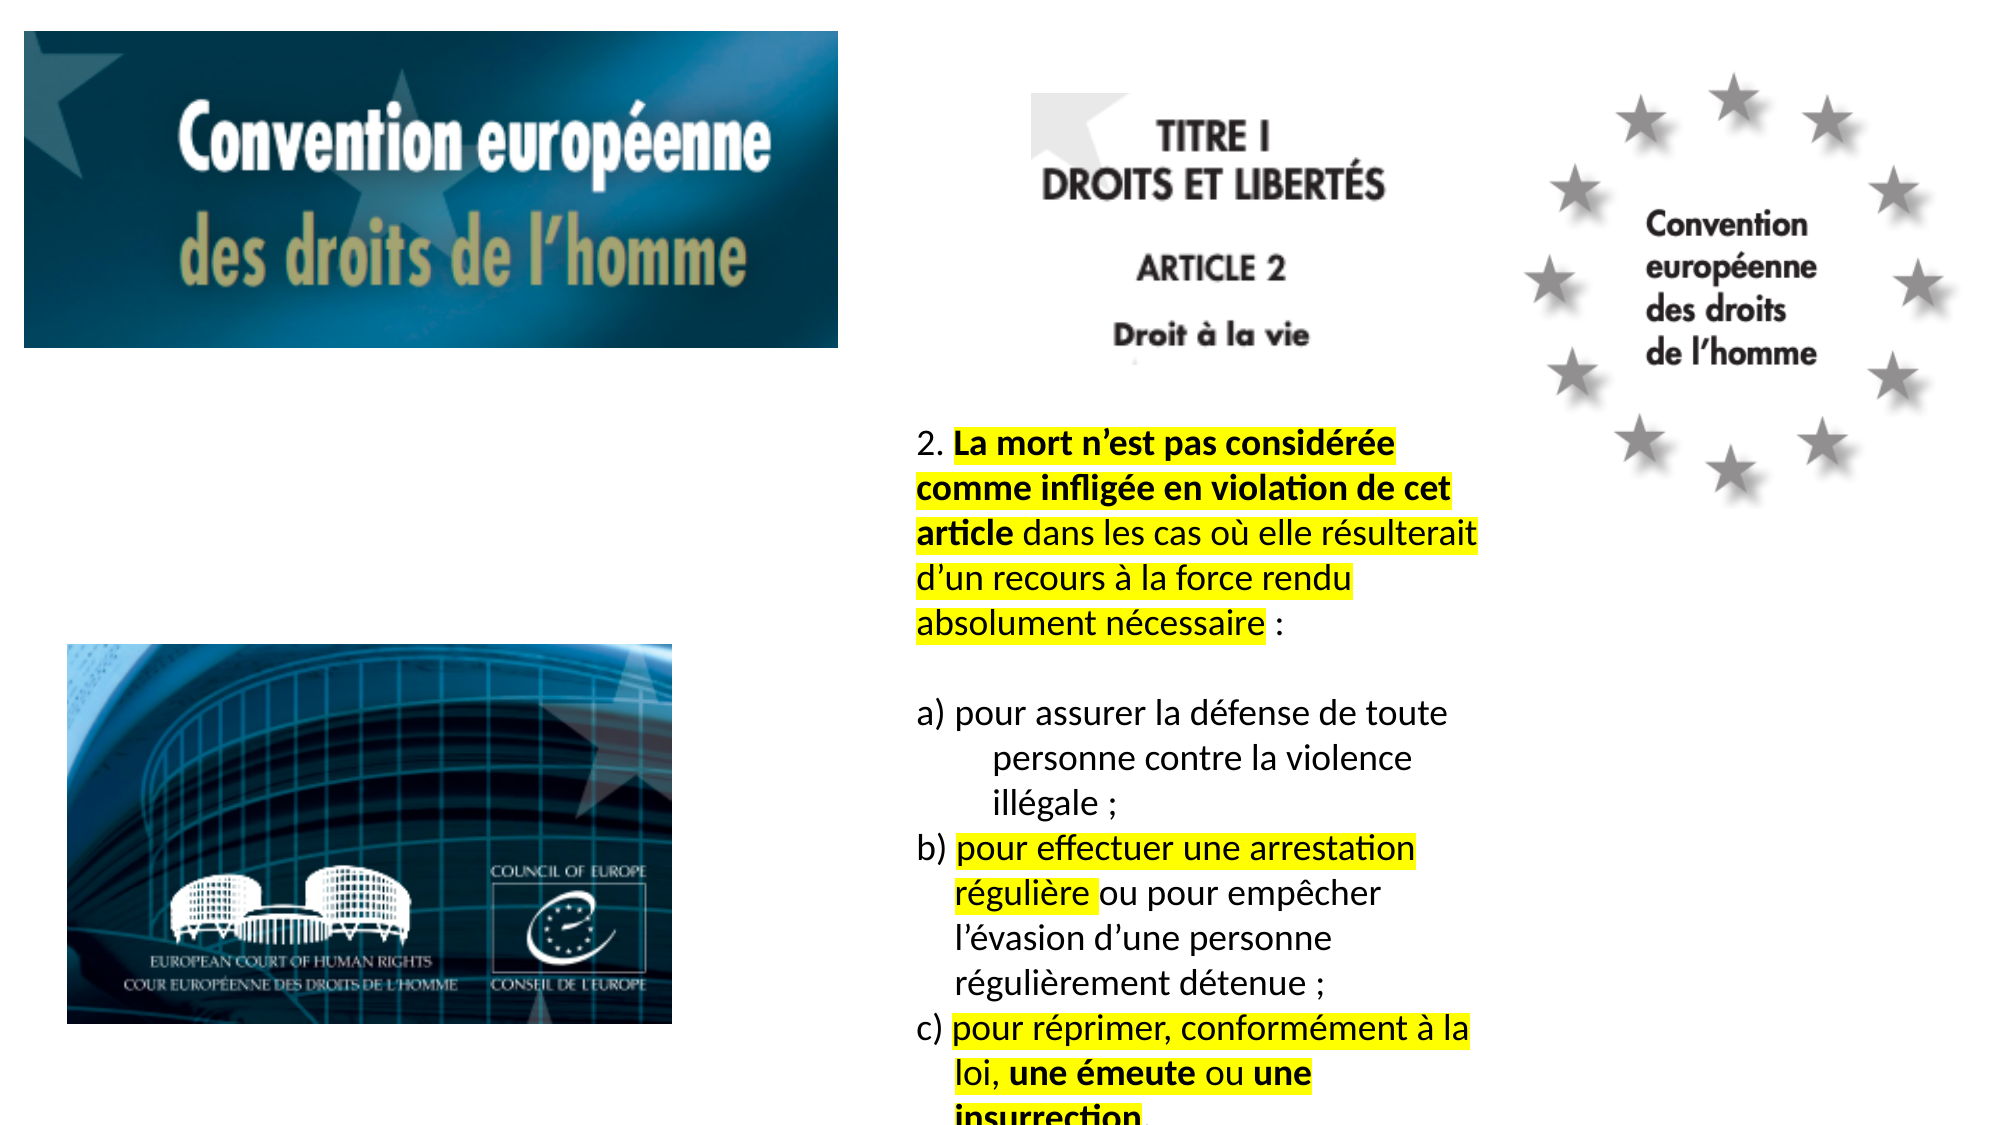

2. La mort n’est pas considérée comme infligée en violation de cet article dans les cas où elle résulterait d’un recours à la force rendu absolument nécessaire :
pour assurer la défense de toute personne contre la violence illégale ;
b) pour effectuer une arrestation régulière ou pour empêcher l’évasion d’une personne régulièrement détenue ;
c) pour réprimer, conformément à la loi, une émeute ou une insurrection.